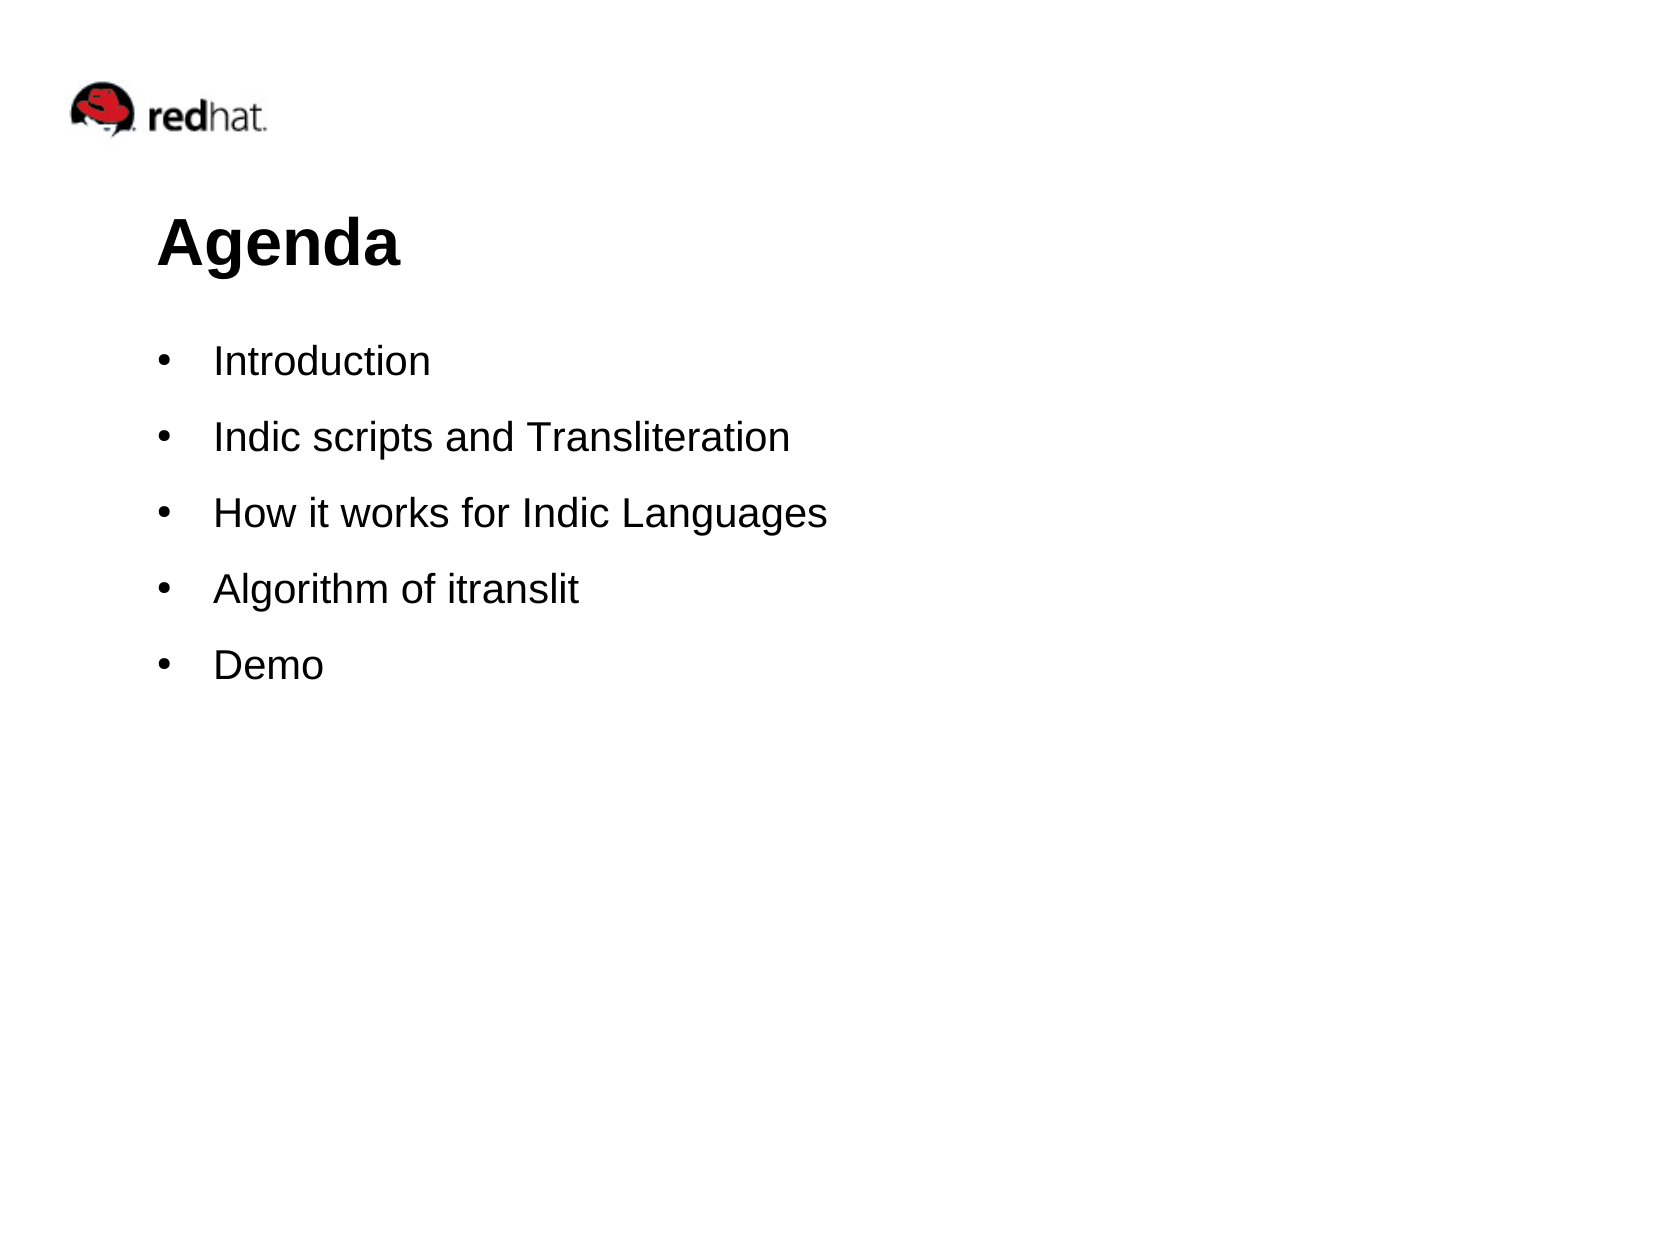

# Agenda
Introduction
Indic scripts and Transliteration
How it works for Indic Languages
Algorithm of itranslit
Demo